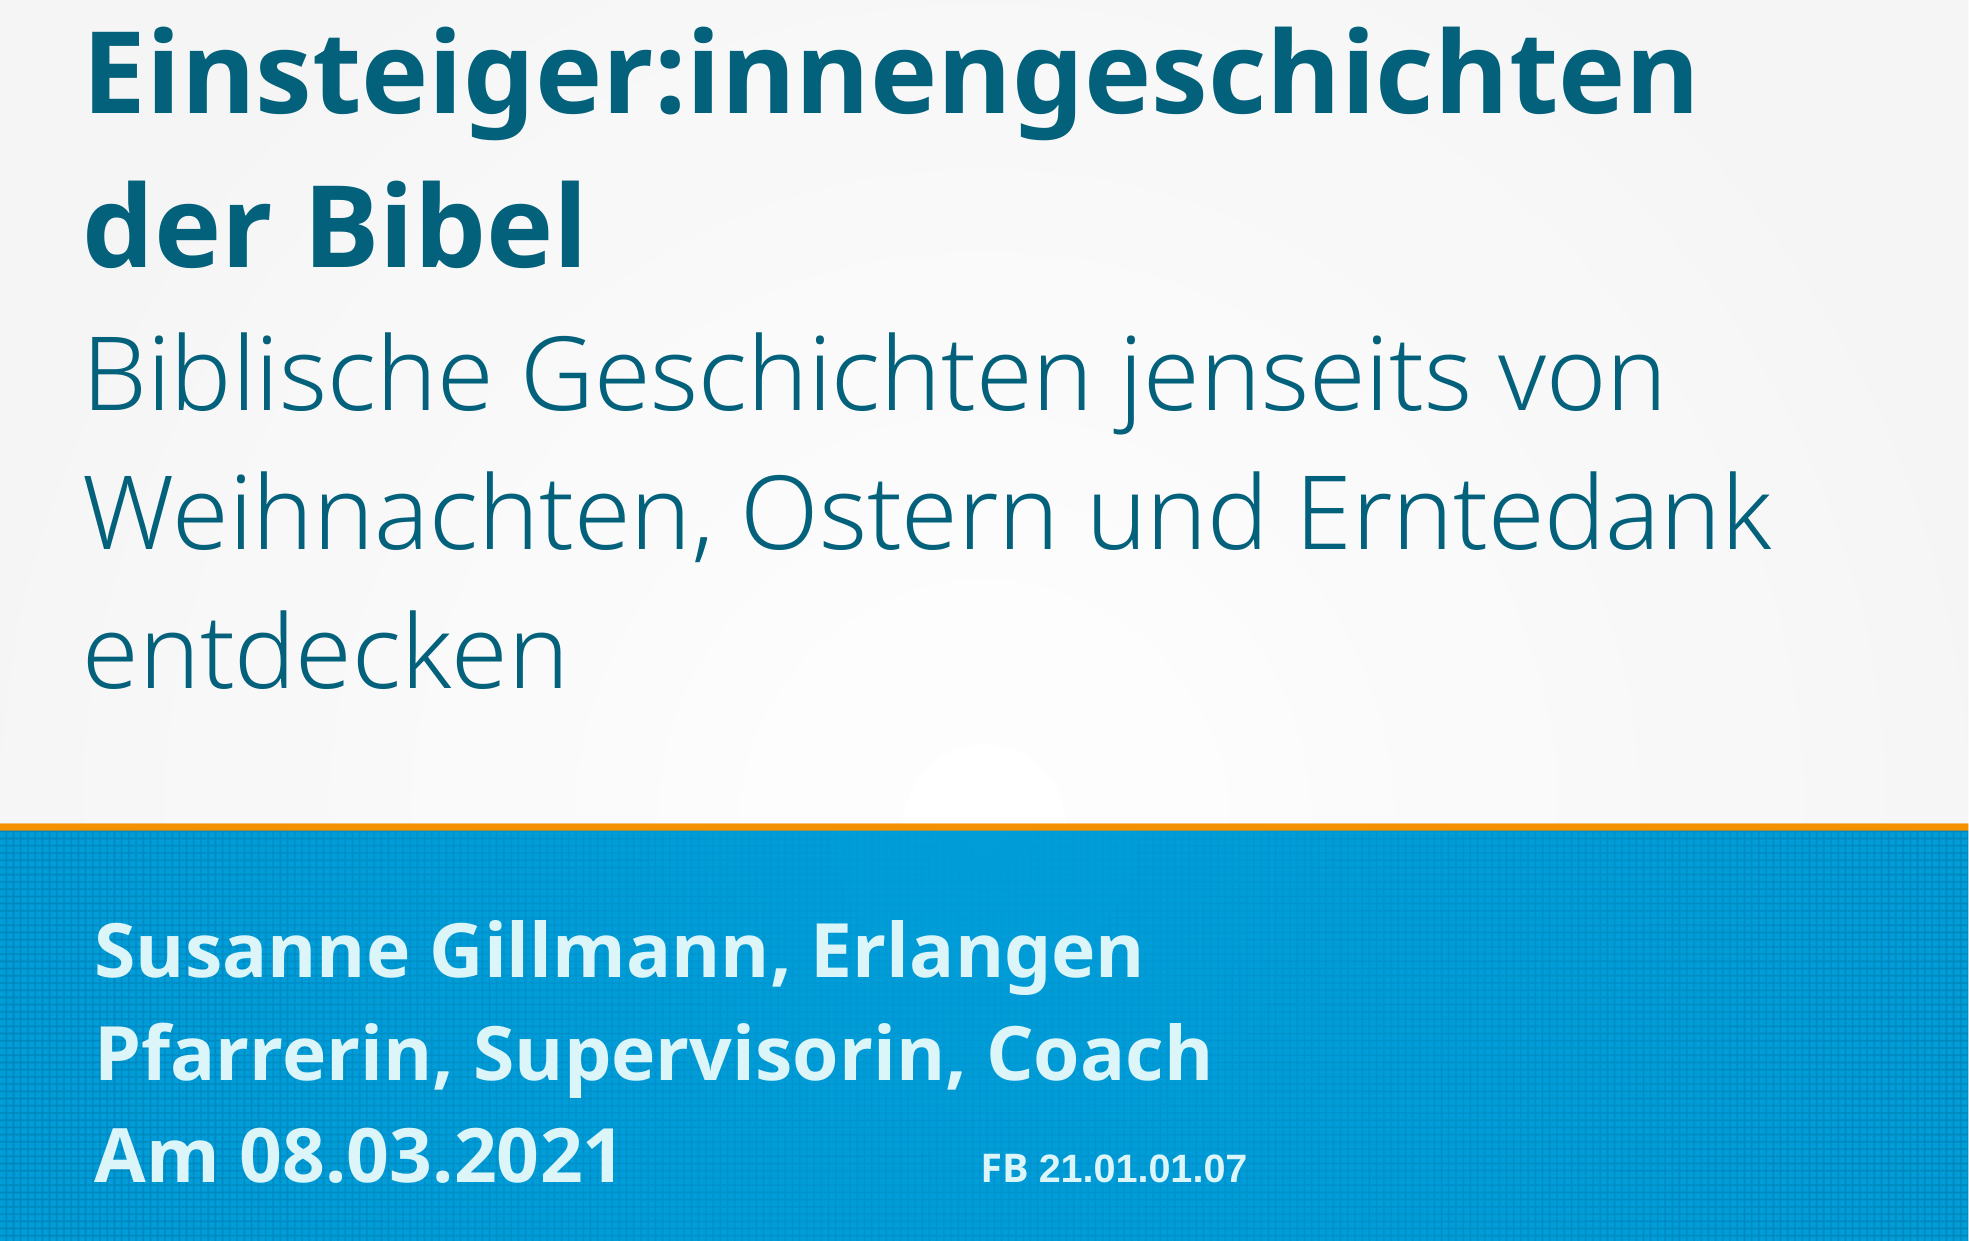

# Einsteiger:innengeschichten der Bibel Biblische Geschichten jenseits von Weihnachten, Ostern und Erntedank entdecken
Susanne Gillmann, Erlangen
Pfarrerin, Supervisorin, Coach
Am 08.03.2021					FB 21.01.01.07